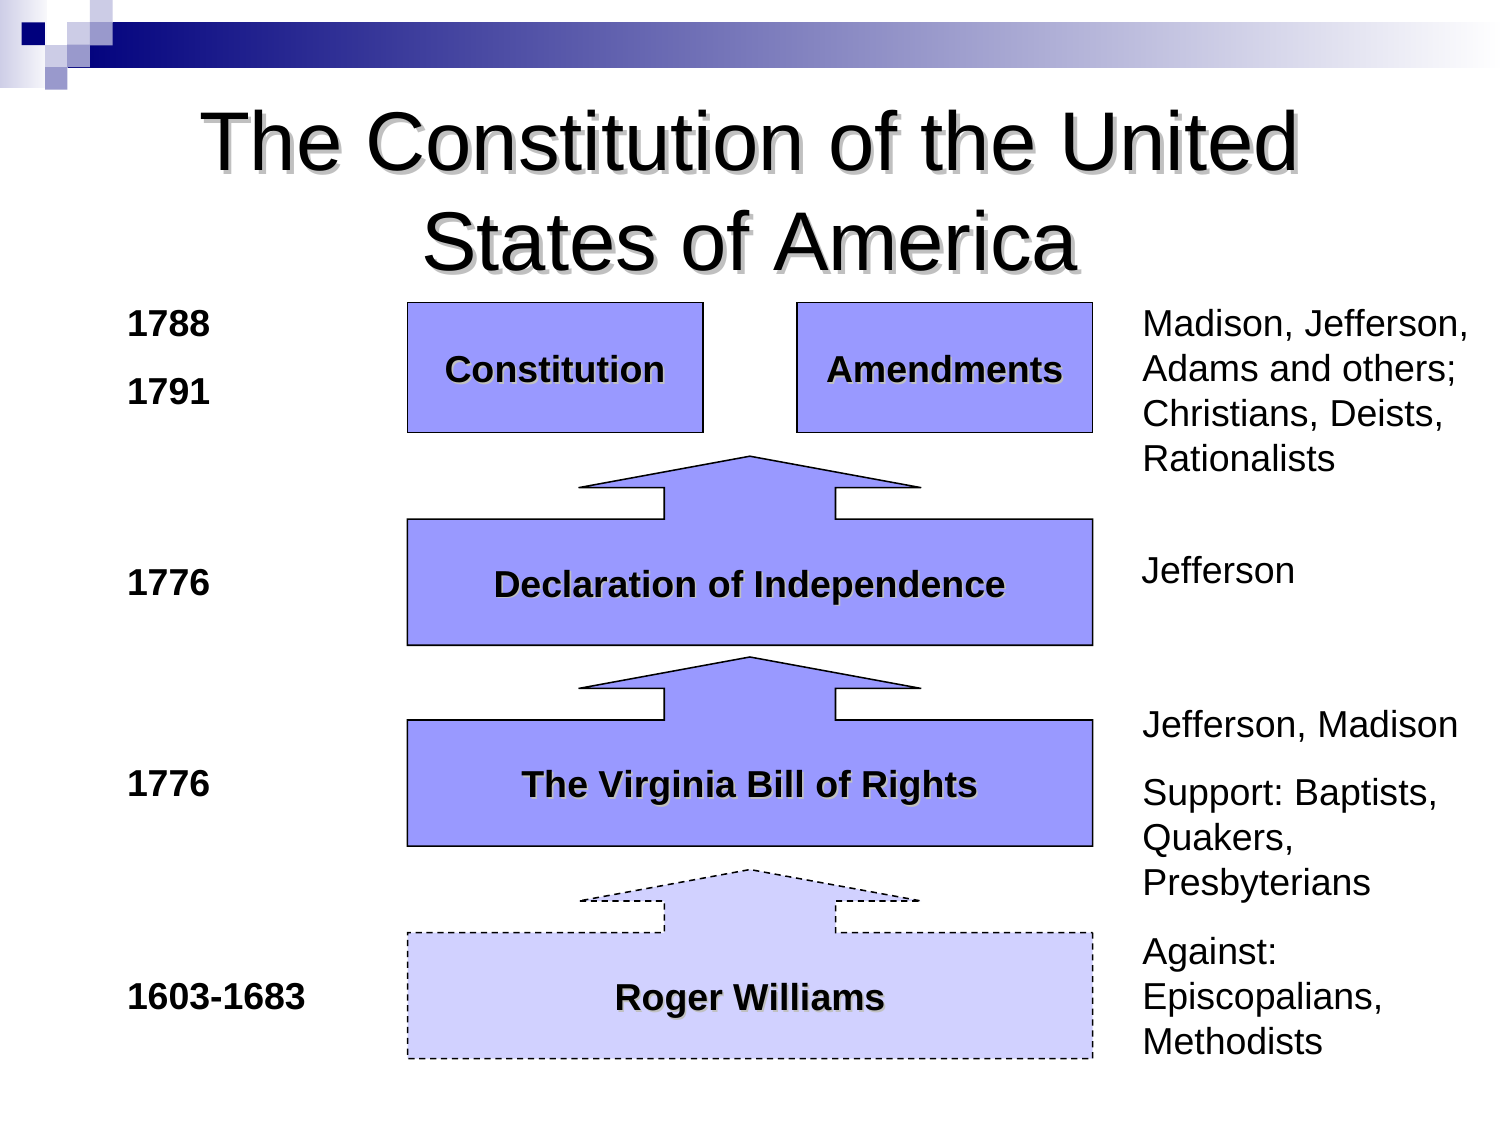

# The Constitution of the United States of America
1788
1791
Madison, Jefferson, Adams and others; Christians, Deists, Rationalists
Constitution
Amendments
Declaration of Independence
Jefferson
1776
The Virginia Bill of Rights
Jefferson, Madison
Support: Baptists, Quakers, Presbyterians
Against: Episcopalians, Methodists
1776
Roger Williams
1603-1683